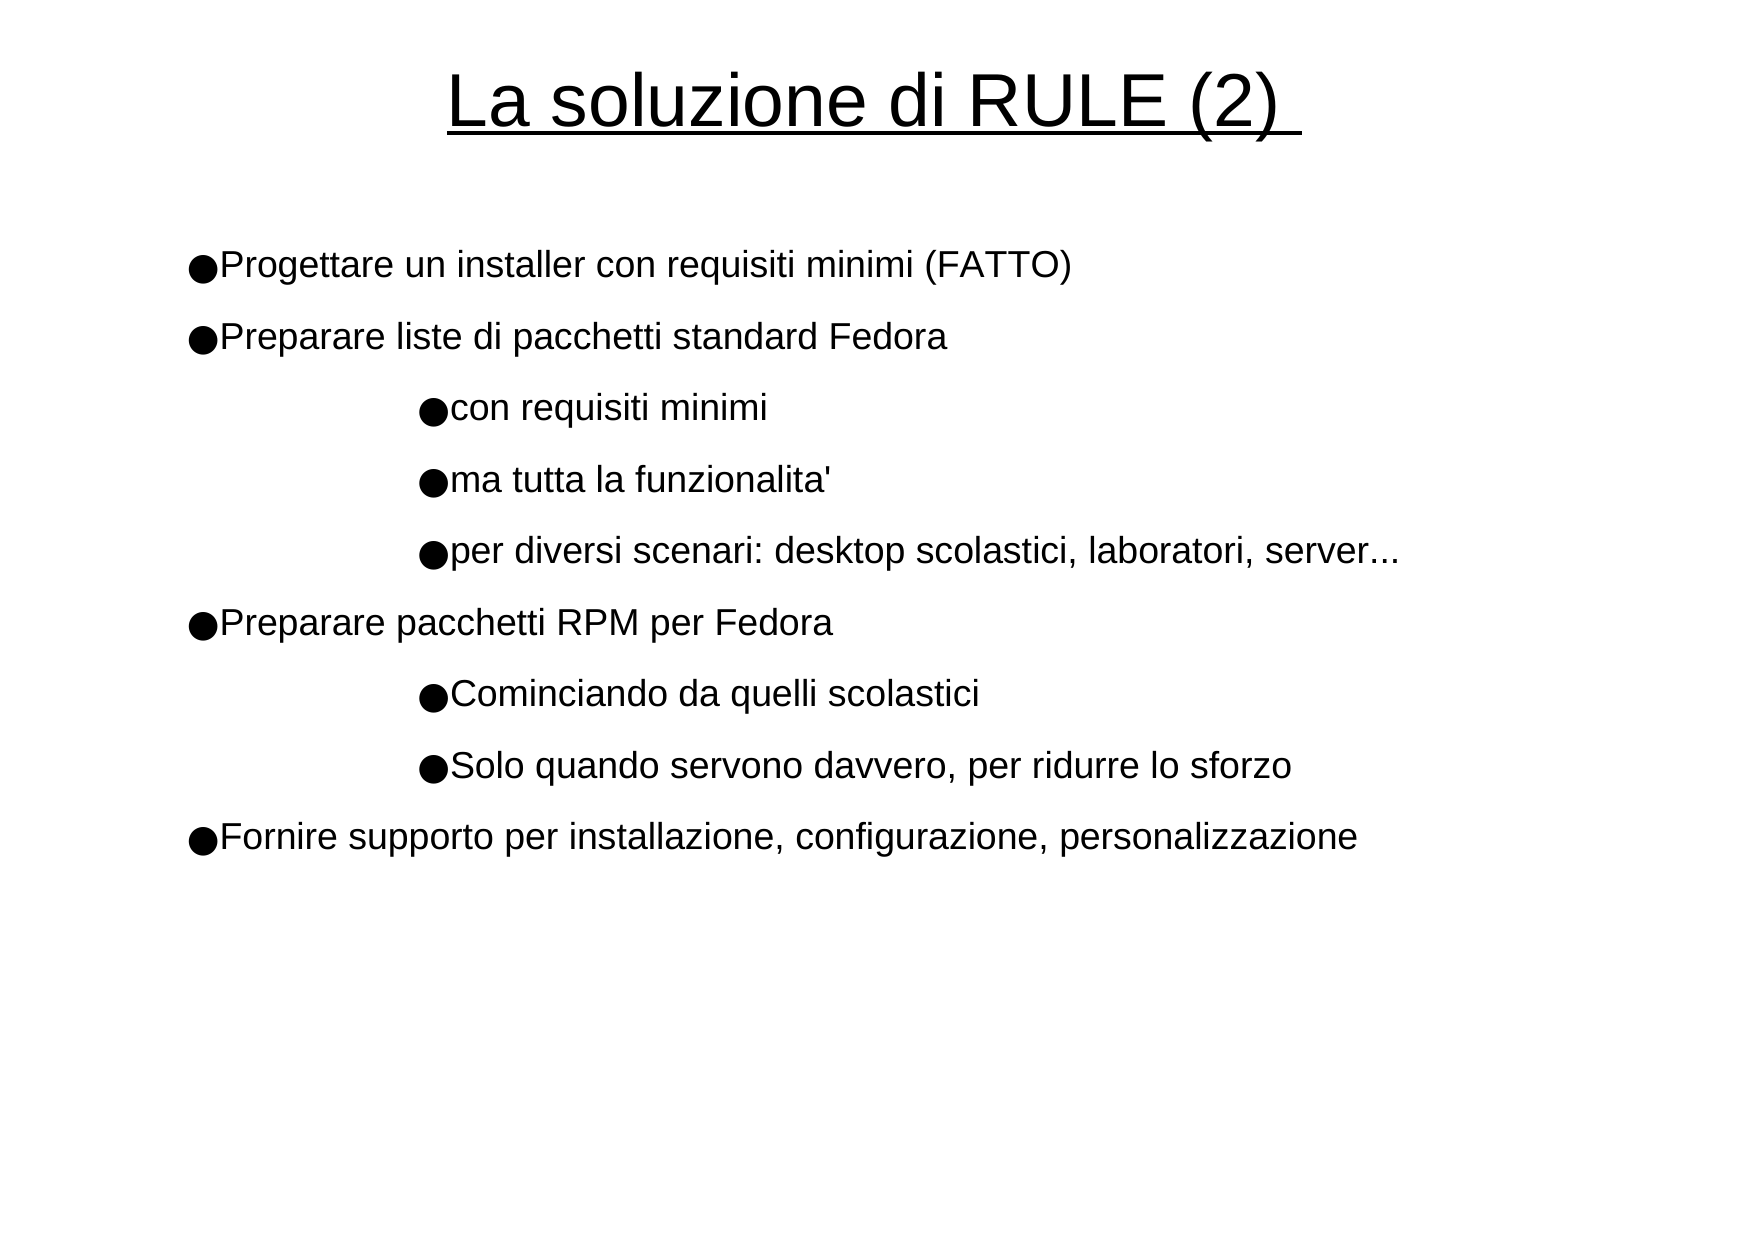

La soluzione di RULE (2)
Progettare un installer con requisiti minimi (FATTO)
Preparare liste di pacchetti standard Fedora
con requisiti minimi
ma tutta la funzionalita'
per diversi scenari: desktop scolastici, laboratori, server...
Preparare pacchetti RPM per Fedora
Cominciando da quelli scolastici
Solo quando servono davvero, per ridurre lo sforzo
Fornire supporto per installazione, configurazione, personalizzazione